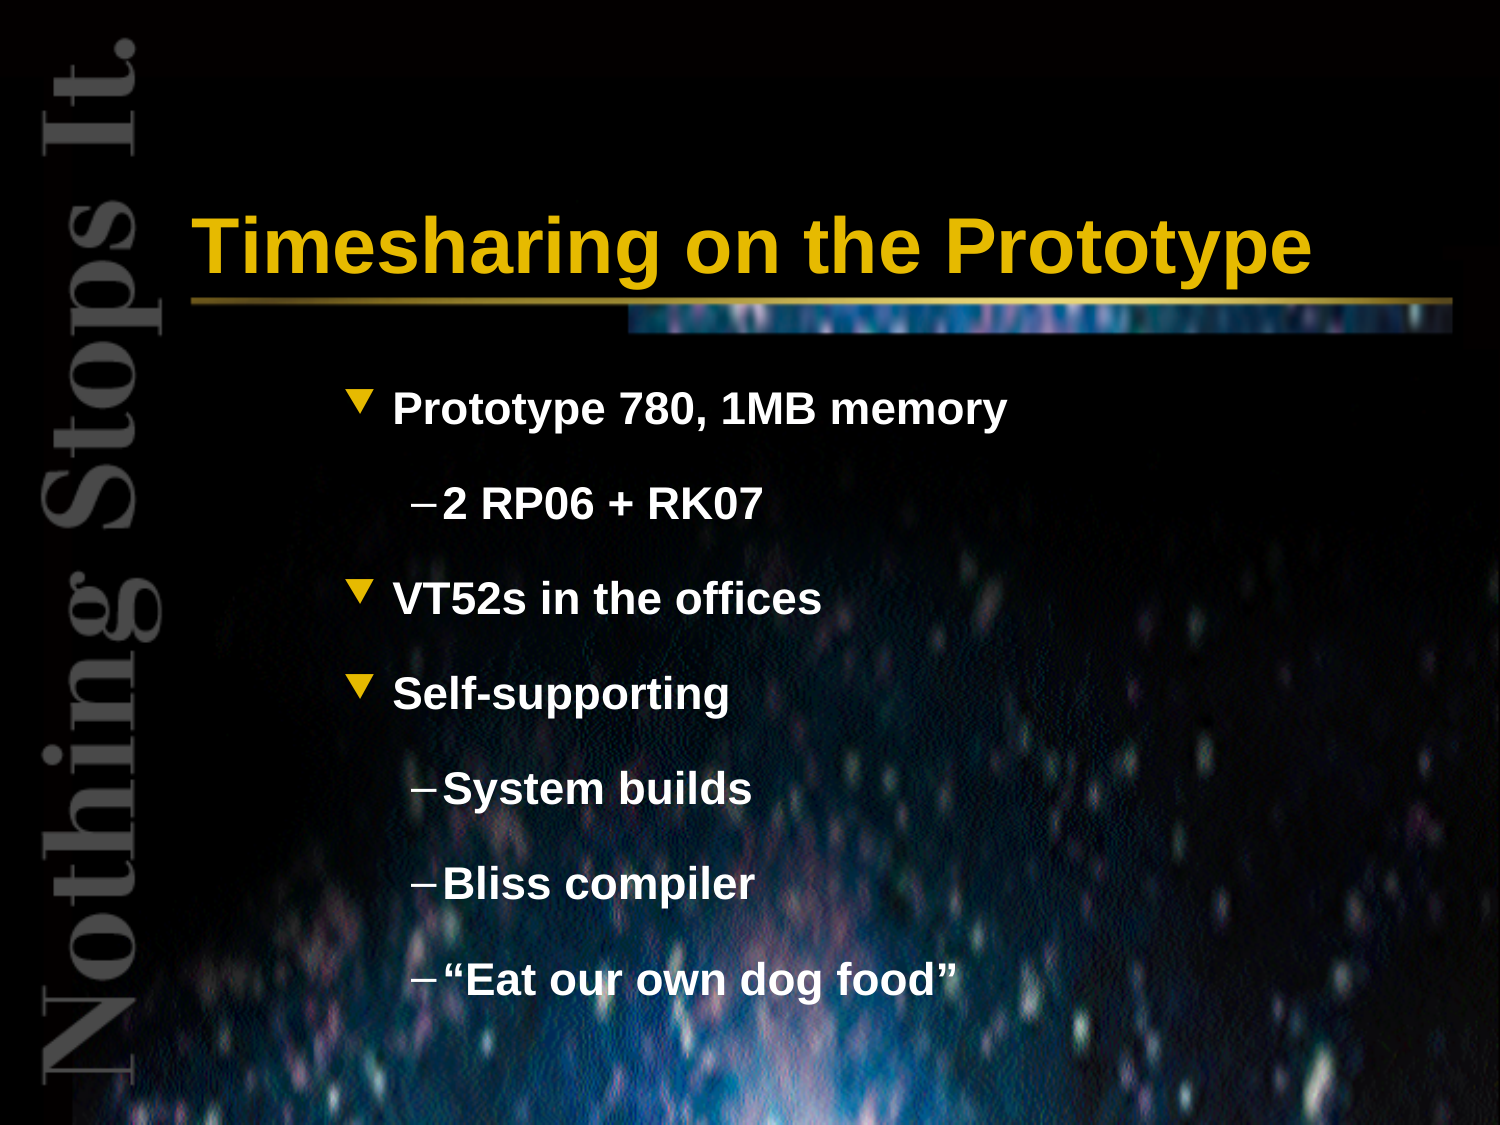

# Timesharing on the Prototype
Prototype 780, 1MB memory
2 RP06 + RK07
VT52s in the offices
Self-supporting
System builds
Bliss compiler
“Eat our own dog food”